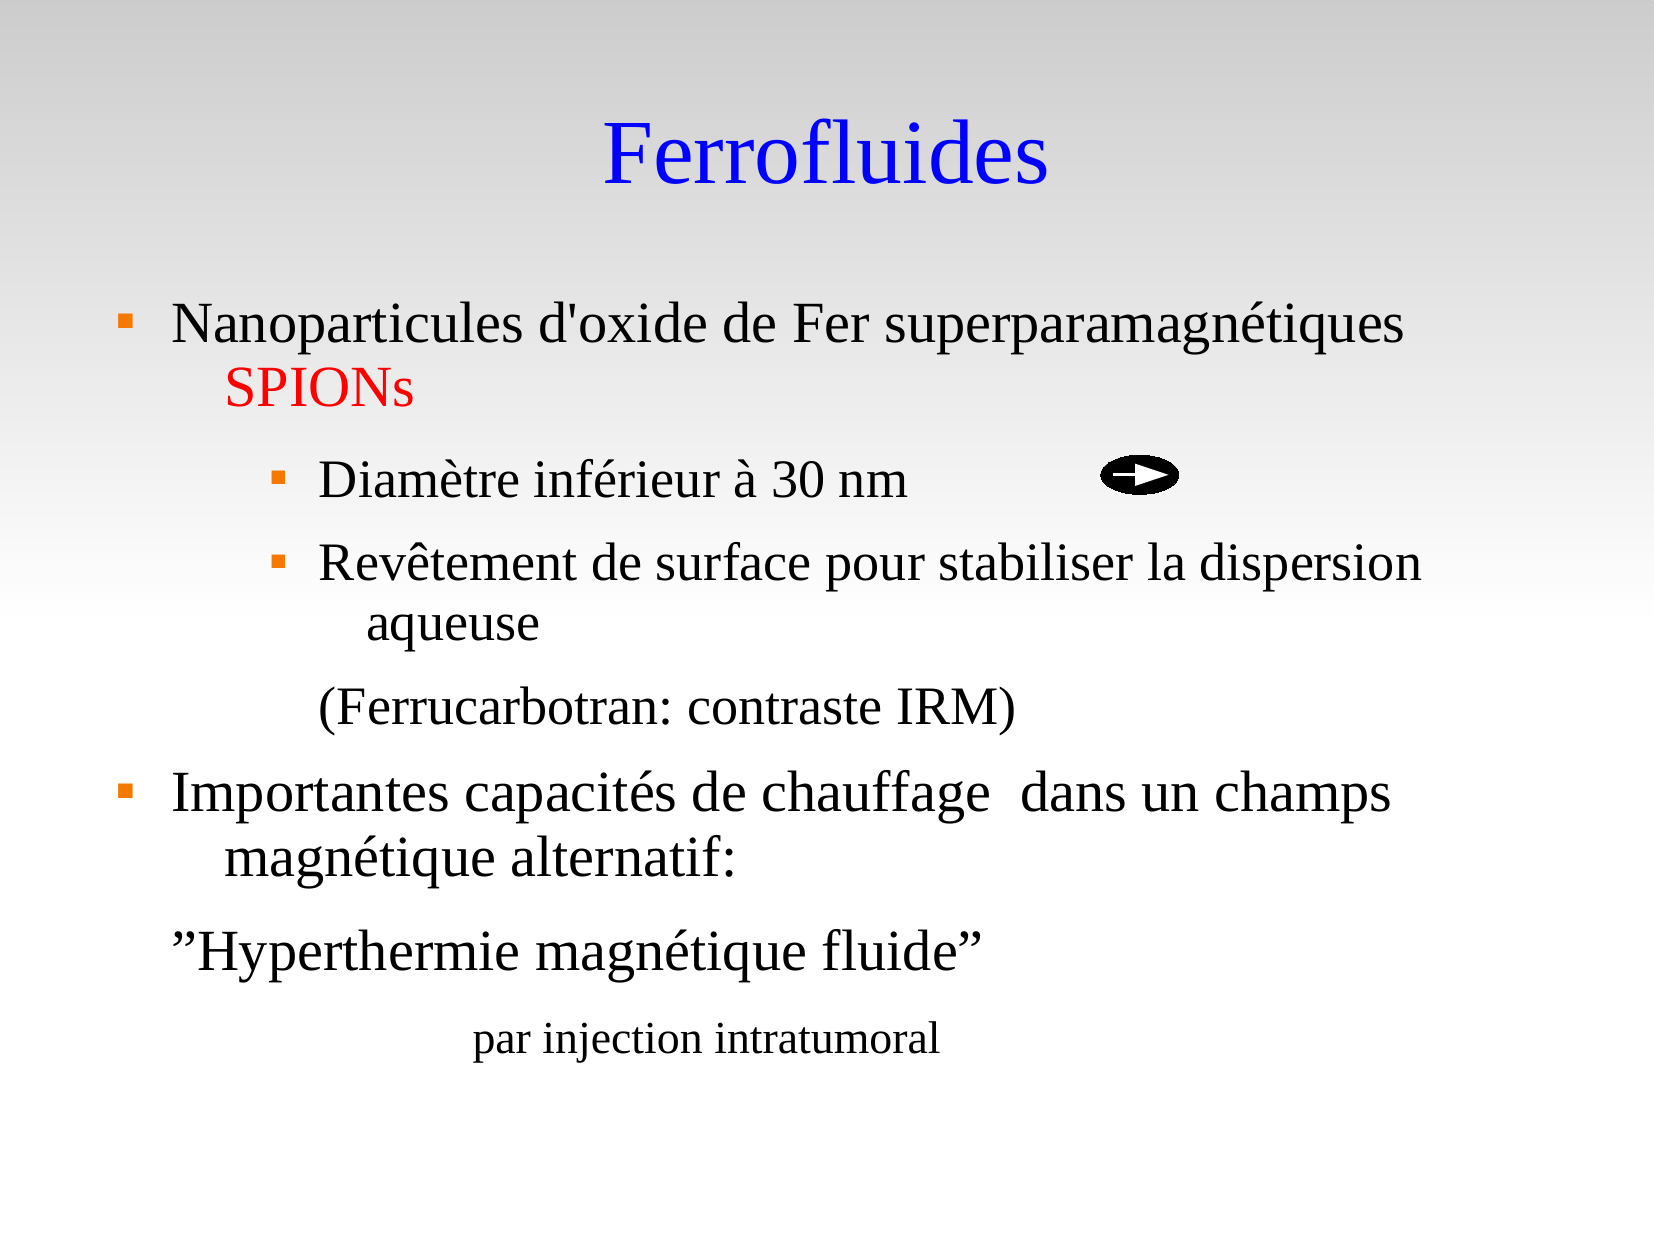

# Ferrofluides
Nanoparticules d'oxide de Fer superparamagnétiques SPIONs
Diamètre inférieur à 30 nm
Revêtement de surface pour stabiliser la dispersion aqueuse
(Ferrucarbotran: contraste IRM)
Importantes capacités de chauffage dans un champs magnétique alternatif:
”Hyperthermie magnétique fluide”
par injection intratumoral